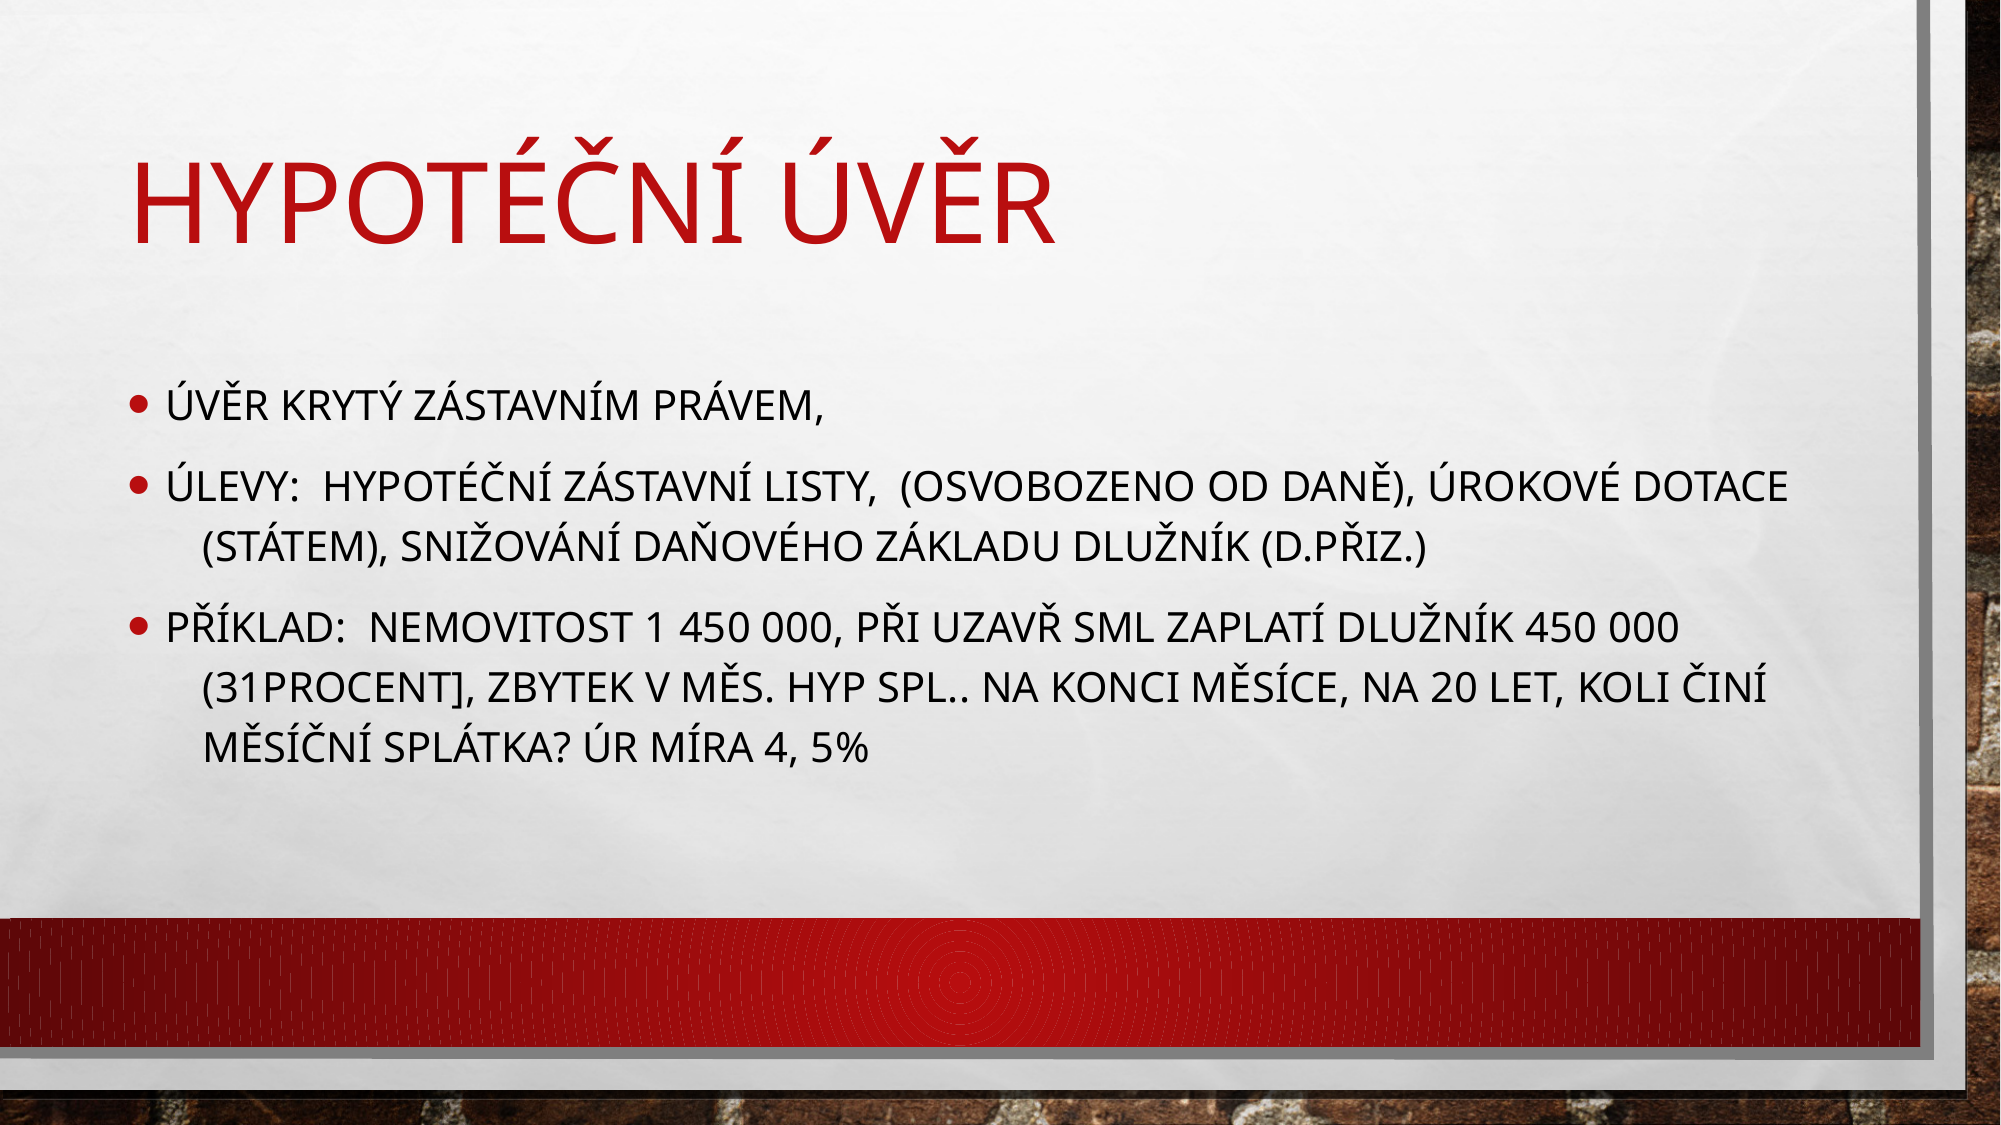

# Hypotéční úvěr
Úvěr Krytý zástavním právem,
Úlevy: hypotéční zástavní listy, (osvobozeno od daně), úrokové dotace (státem), snižování daňového základu dlužník (d.přiz.)
Příklad: nemoviTOST 1 450 000, při uzavř sml zaplatí dlužník 450 000 (31procent], zbytek v měs. Hyp spl.. Na konci měsíce, na 20 let, Koli činí měsíční splátka? Úr míra 4, 5%